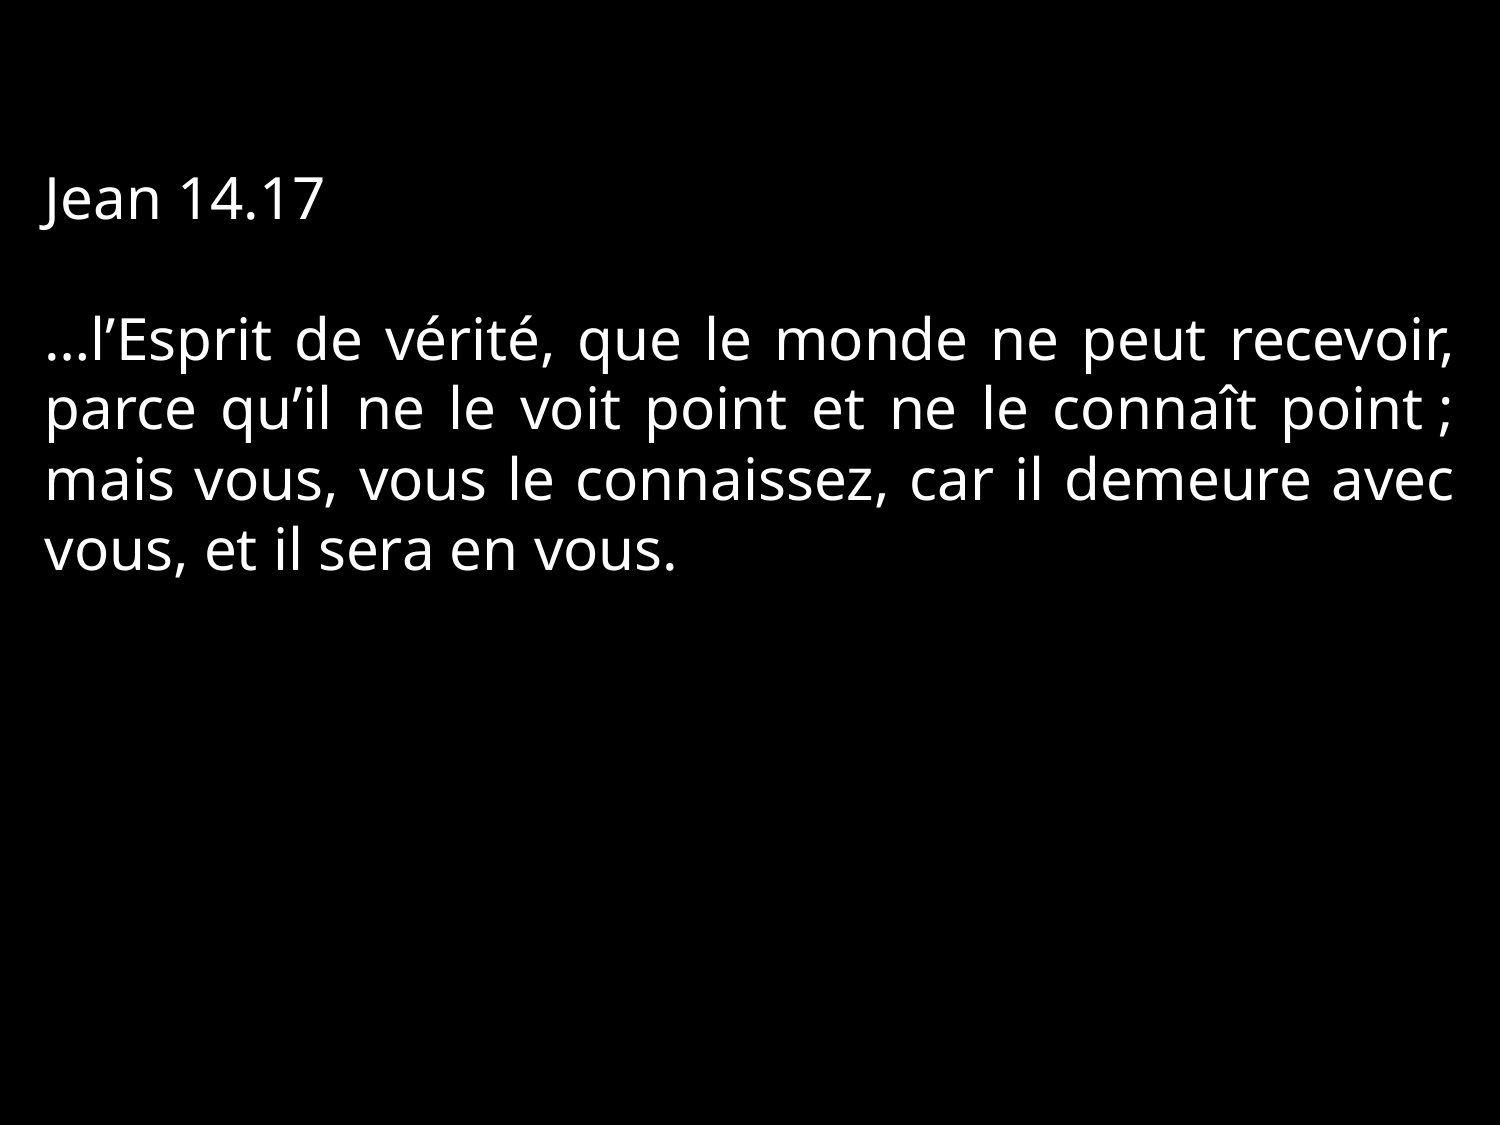

Jean 14.17
…l’Esprit de vérité, que le monde ne peut recevoir, parce qu’il ne le voit point et ne le connaît point ; mais vous, vous le connaissez, car il demeure avec vous, et il sera en vous.